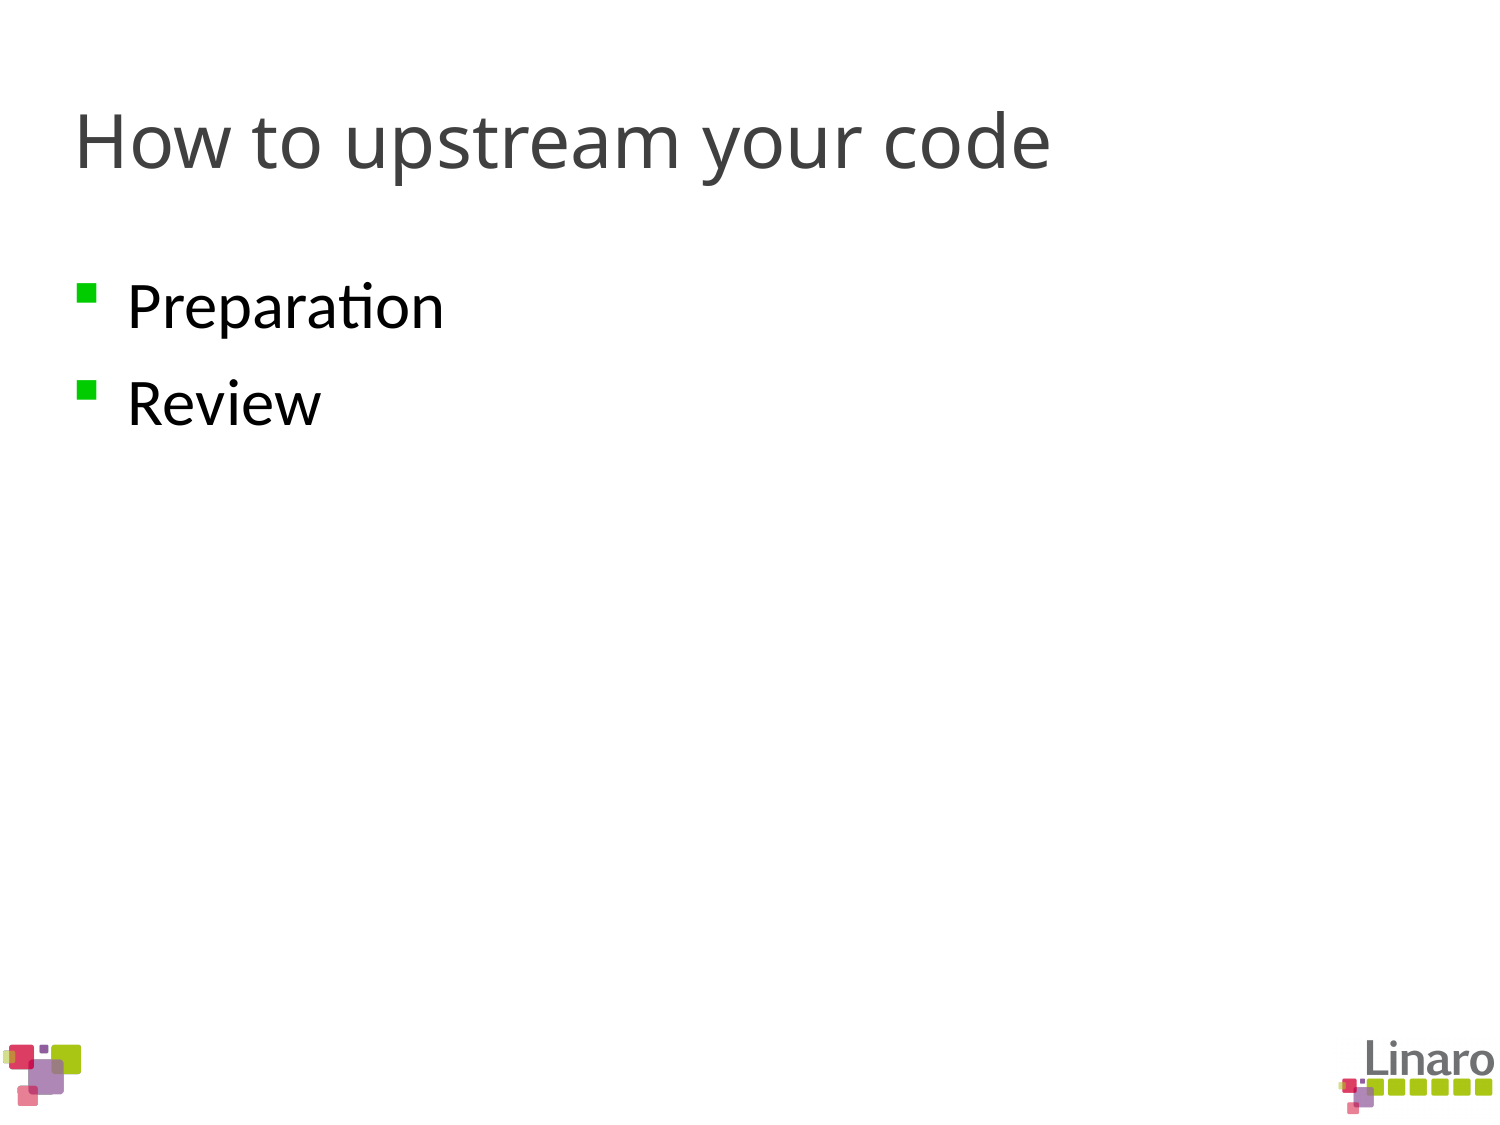

# How to upstream your code
Preparation
Review